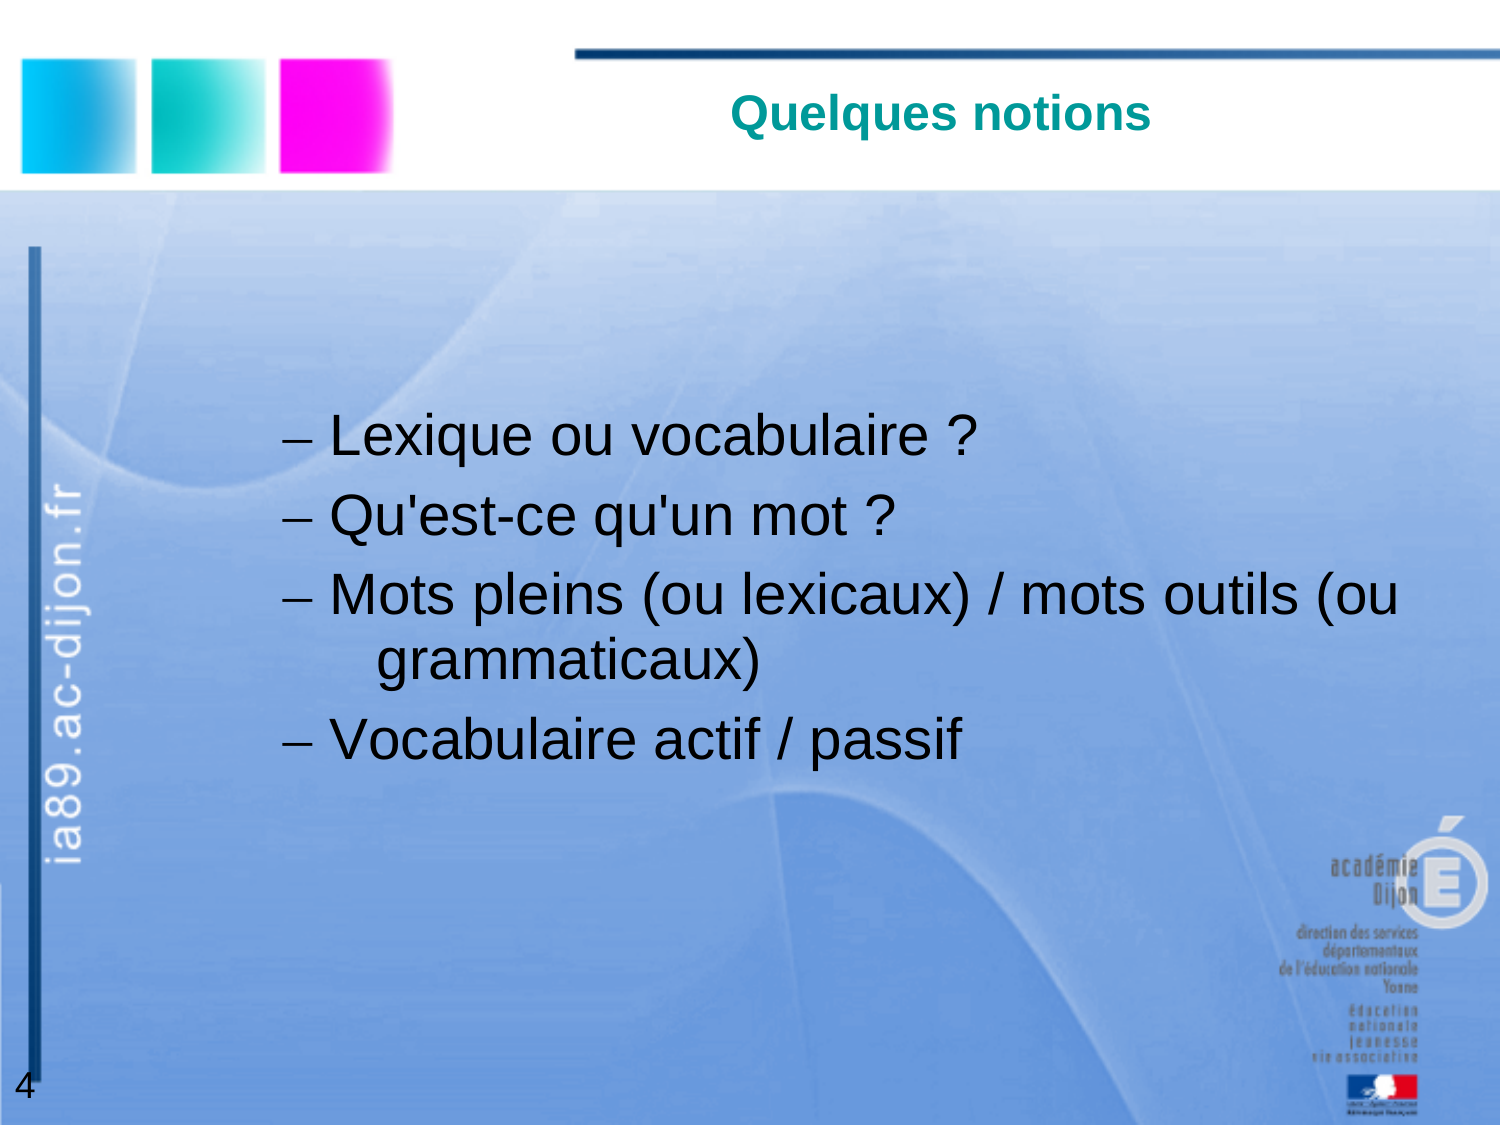

Quelques notions
# Lexique ou vocabulaire ?
Qu'est-ce qu'un mot ?
Mots pleins (ou lexicaux) / mots outils (ou grammaticaux)
Vocabulaire actif / passif